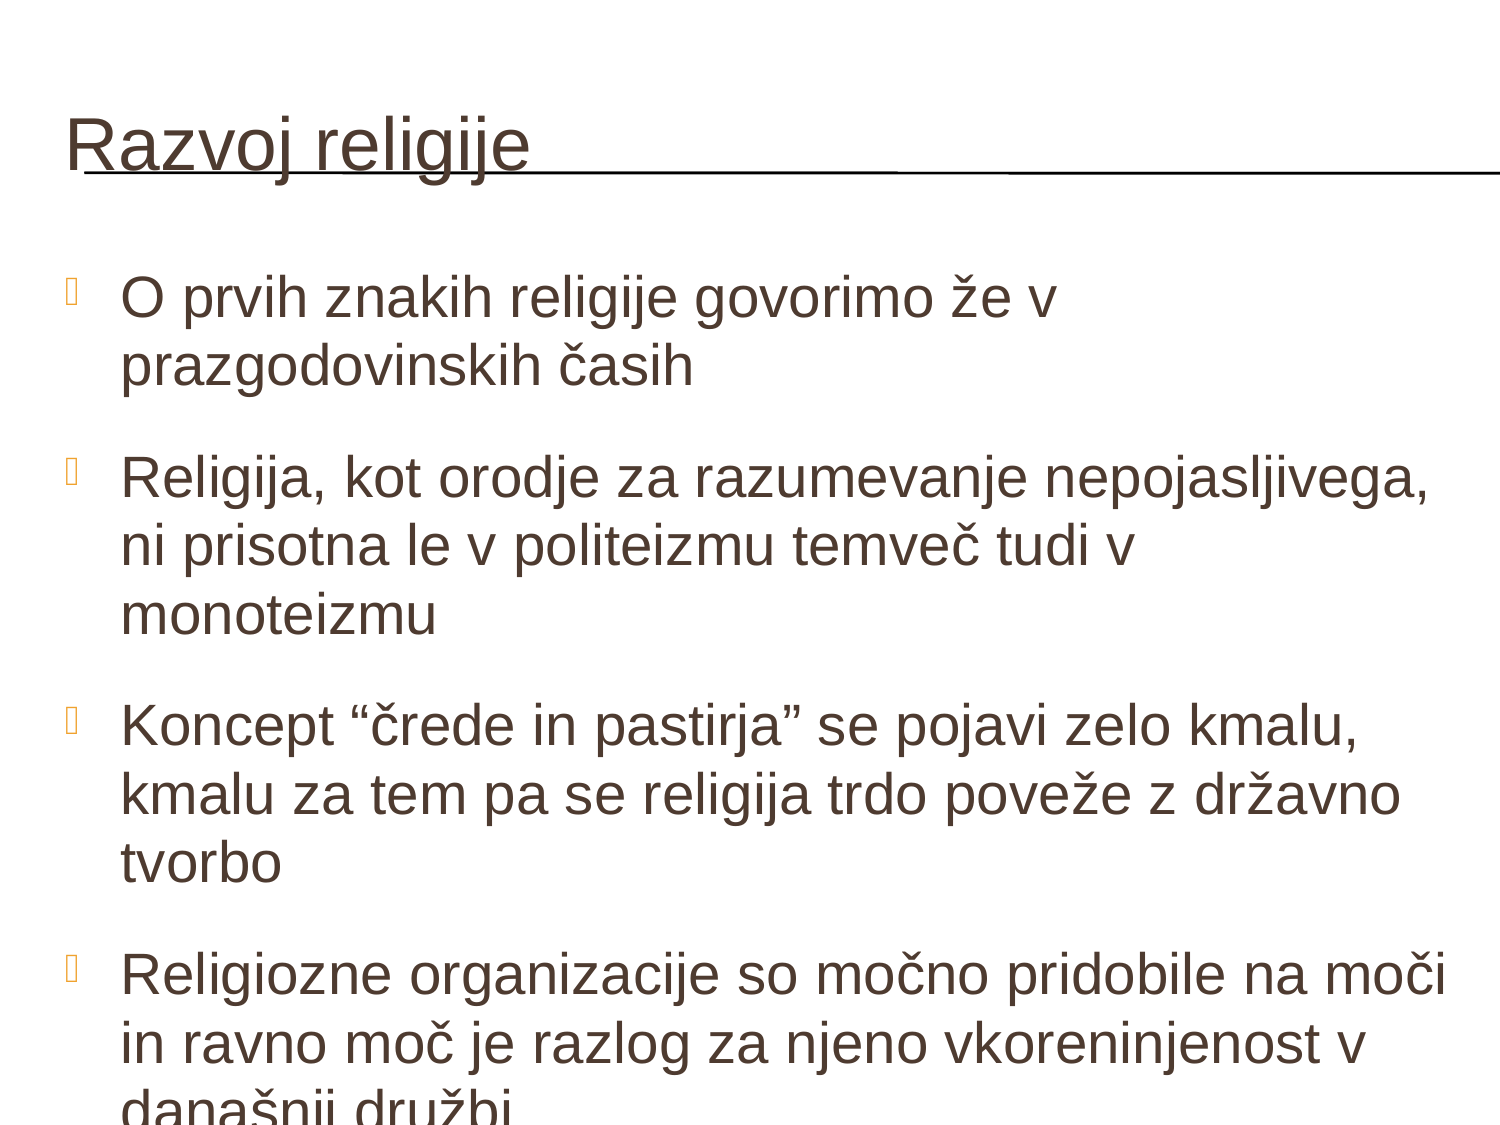

# Razvoj religije
O prvih znakih religije govorimo že v prazgodovinskih časih
Religija, kot orodje za razumevanje nepojasljivega, ni prisotna le v politeizmu temveč tudi v monoteizmu
Koncept “črede in pastirja” se pojavi zelo kmalu, kmalu za tem pa se religija trdo poveže z državno tvorbo
Religiozne organizacije so močno pridobile na moči in ravno moč je razlog za njeno vkoreninjenost v današnji družbi